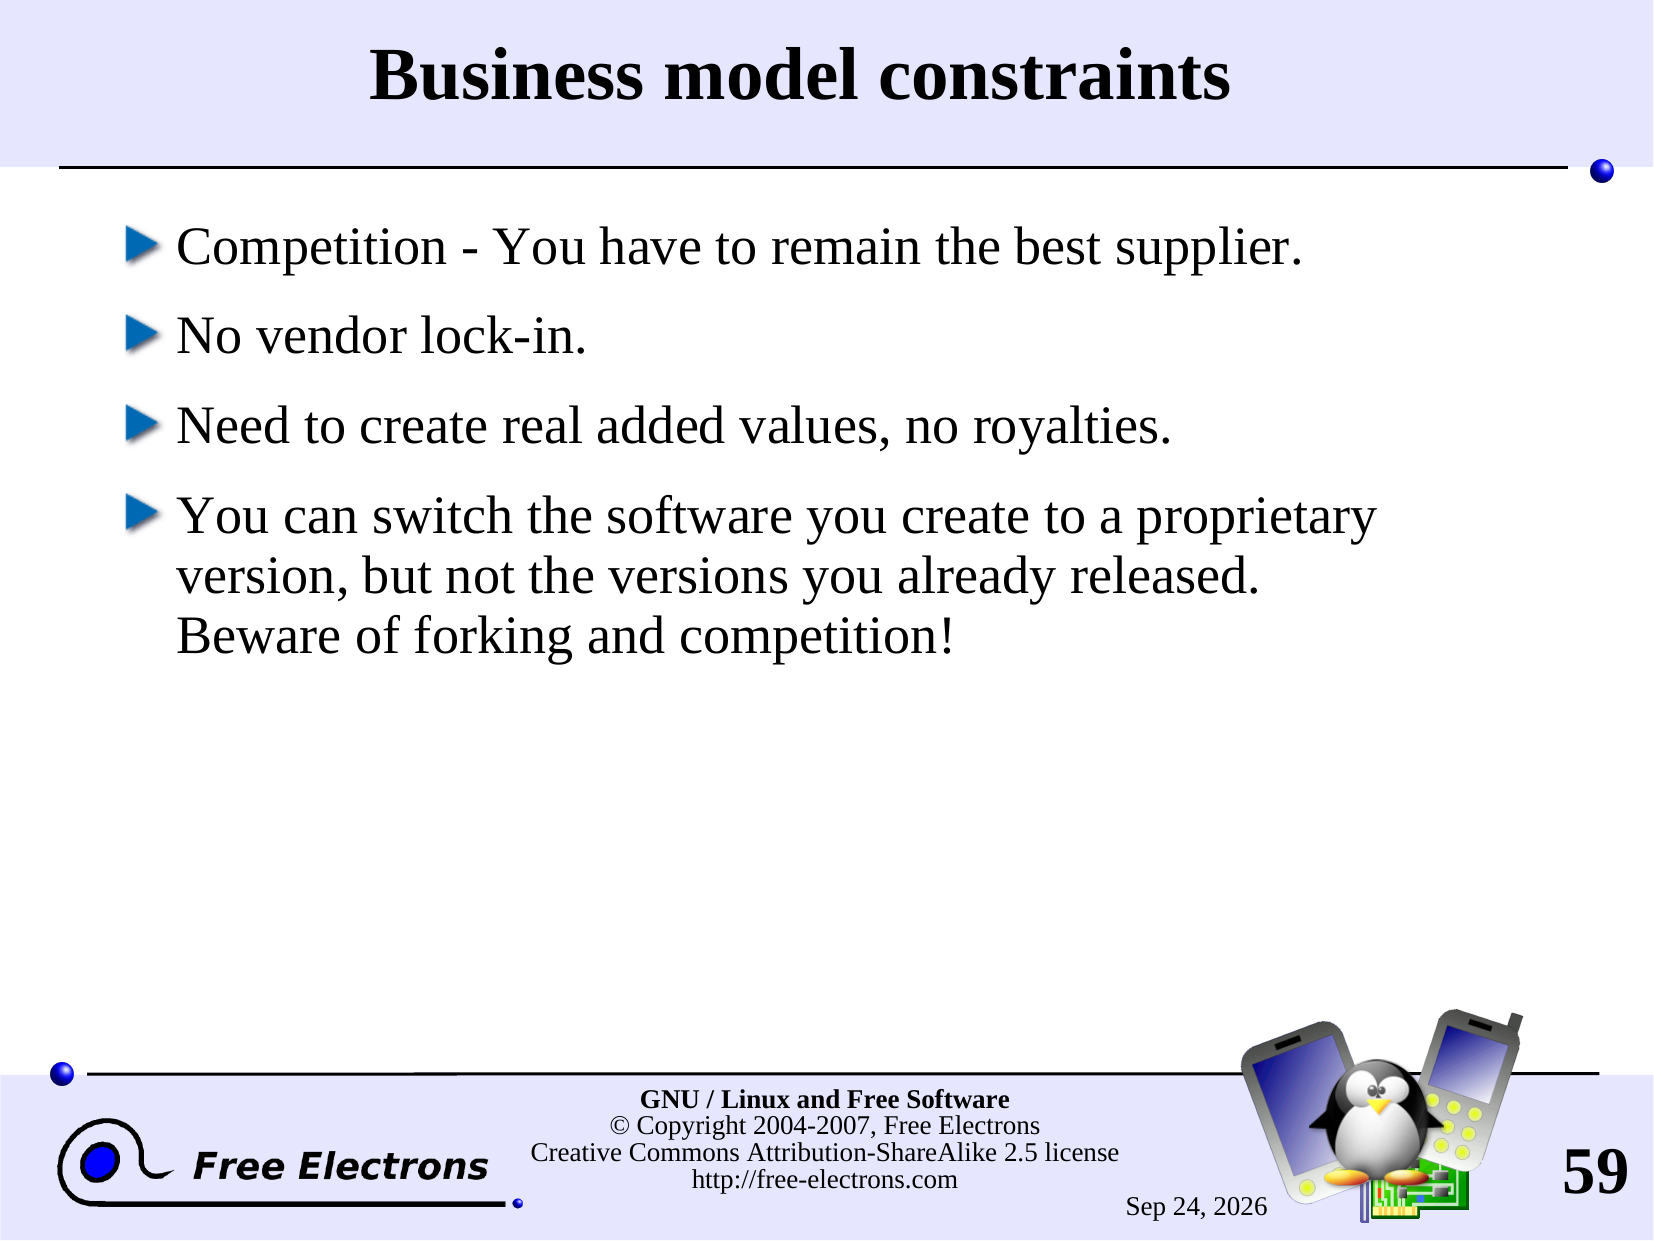

# Business model constraints
Competition - You have to remain the best supplier.
No vendor lock-in.
Need to create real added values, no royalties.
You can switch the software you create to a proprietary version, but not the versions you already released.
Beware of forking and competition!